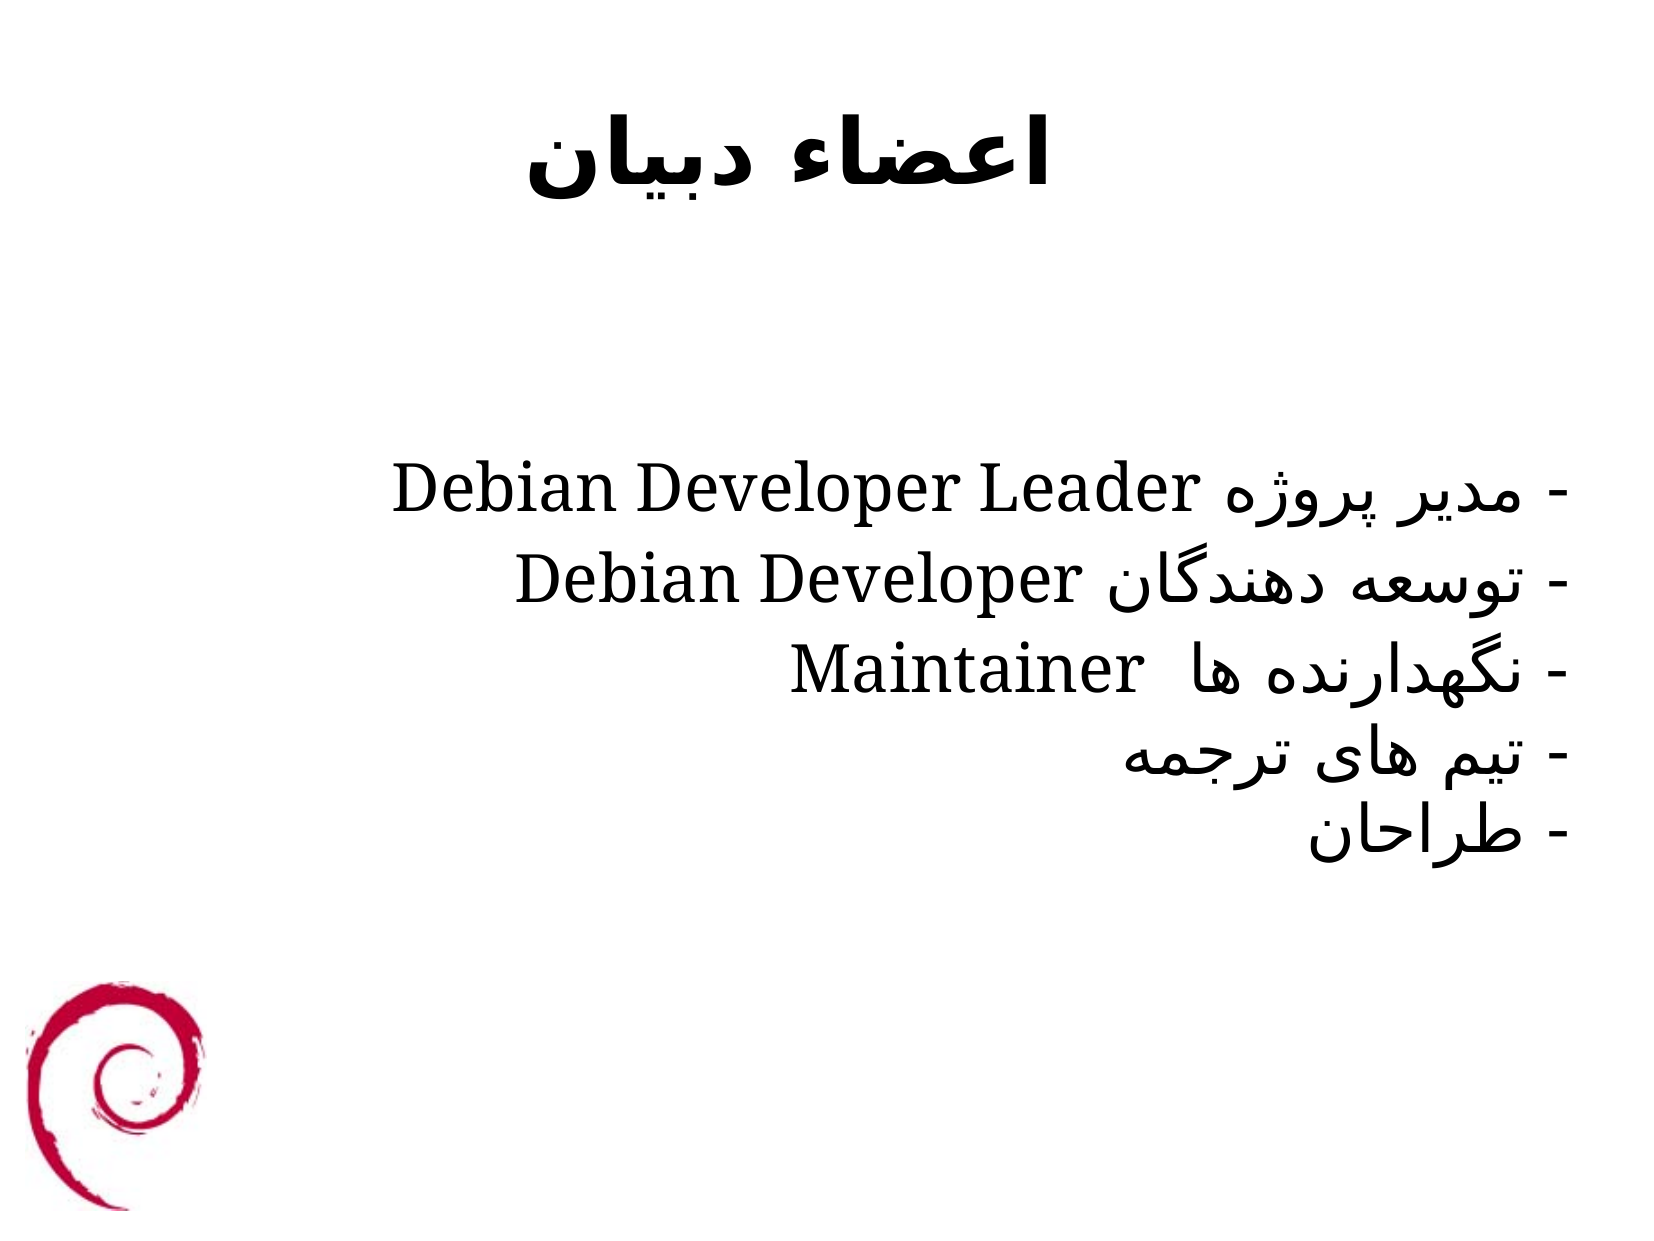

# اعضاء دبیان
- مدیر پروژه Debian Developer Leader
- توسعه دهندگان Debian Developer
- نگهدارنده ها Maintainer
- تیم های ترجمه
- طراحان